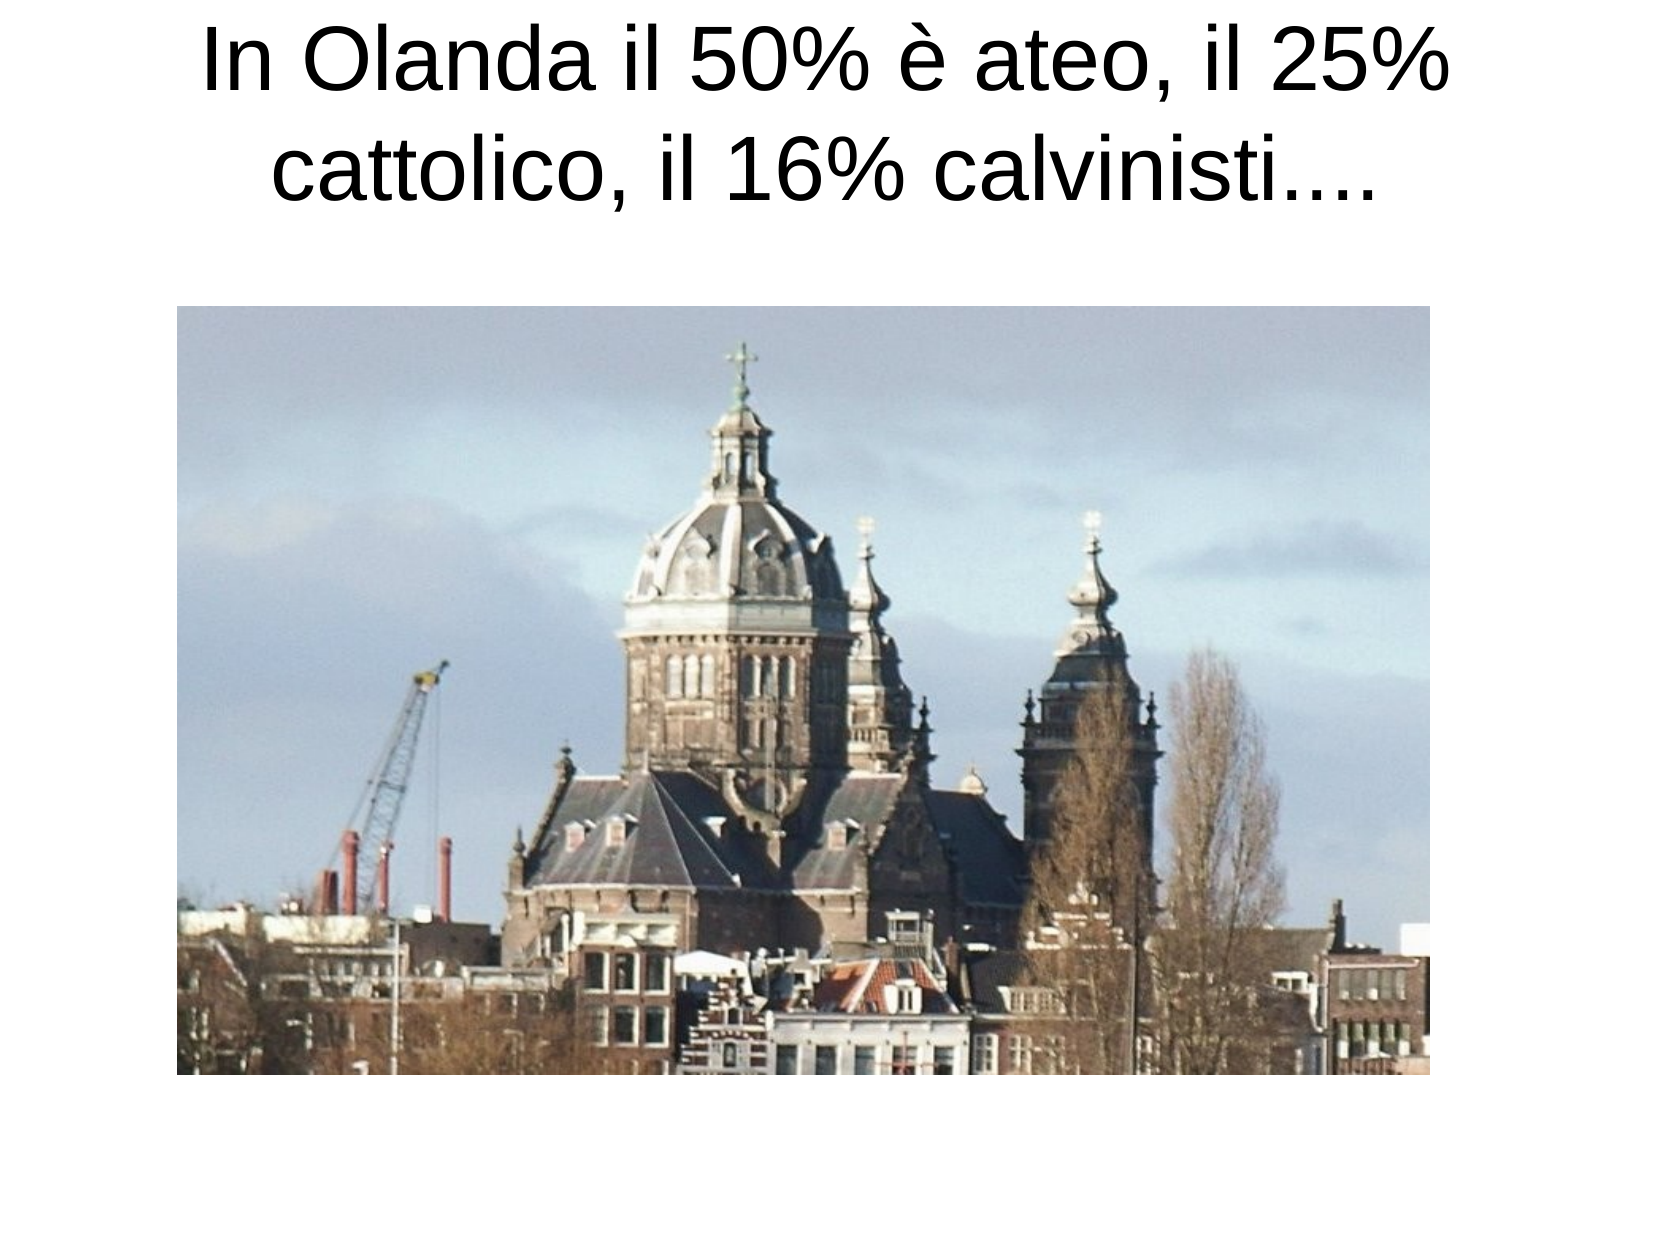

# In Olanda il 50% è ateo, il 25% cattolico, il 16% calvinisti....